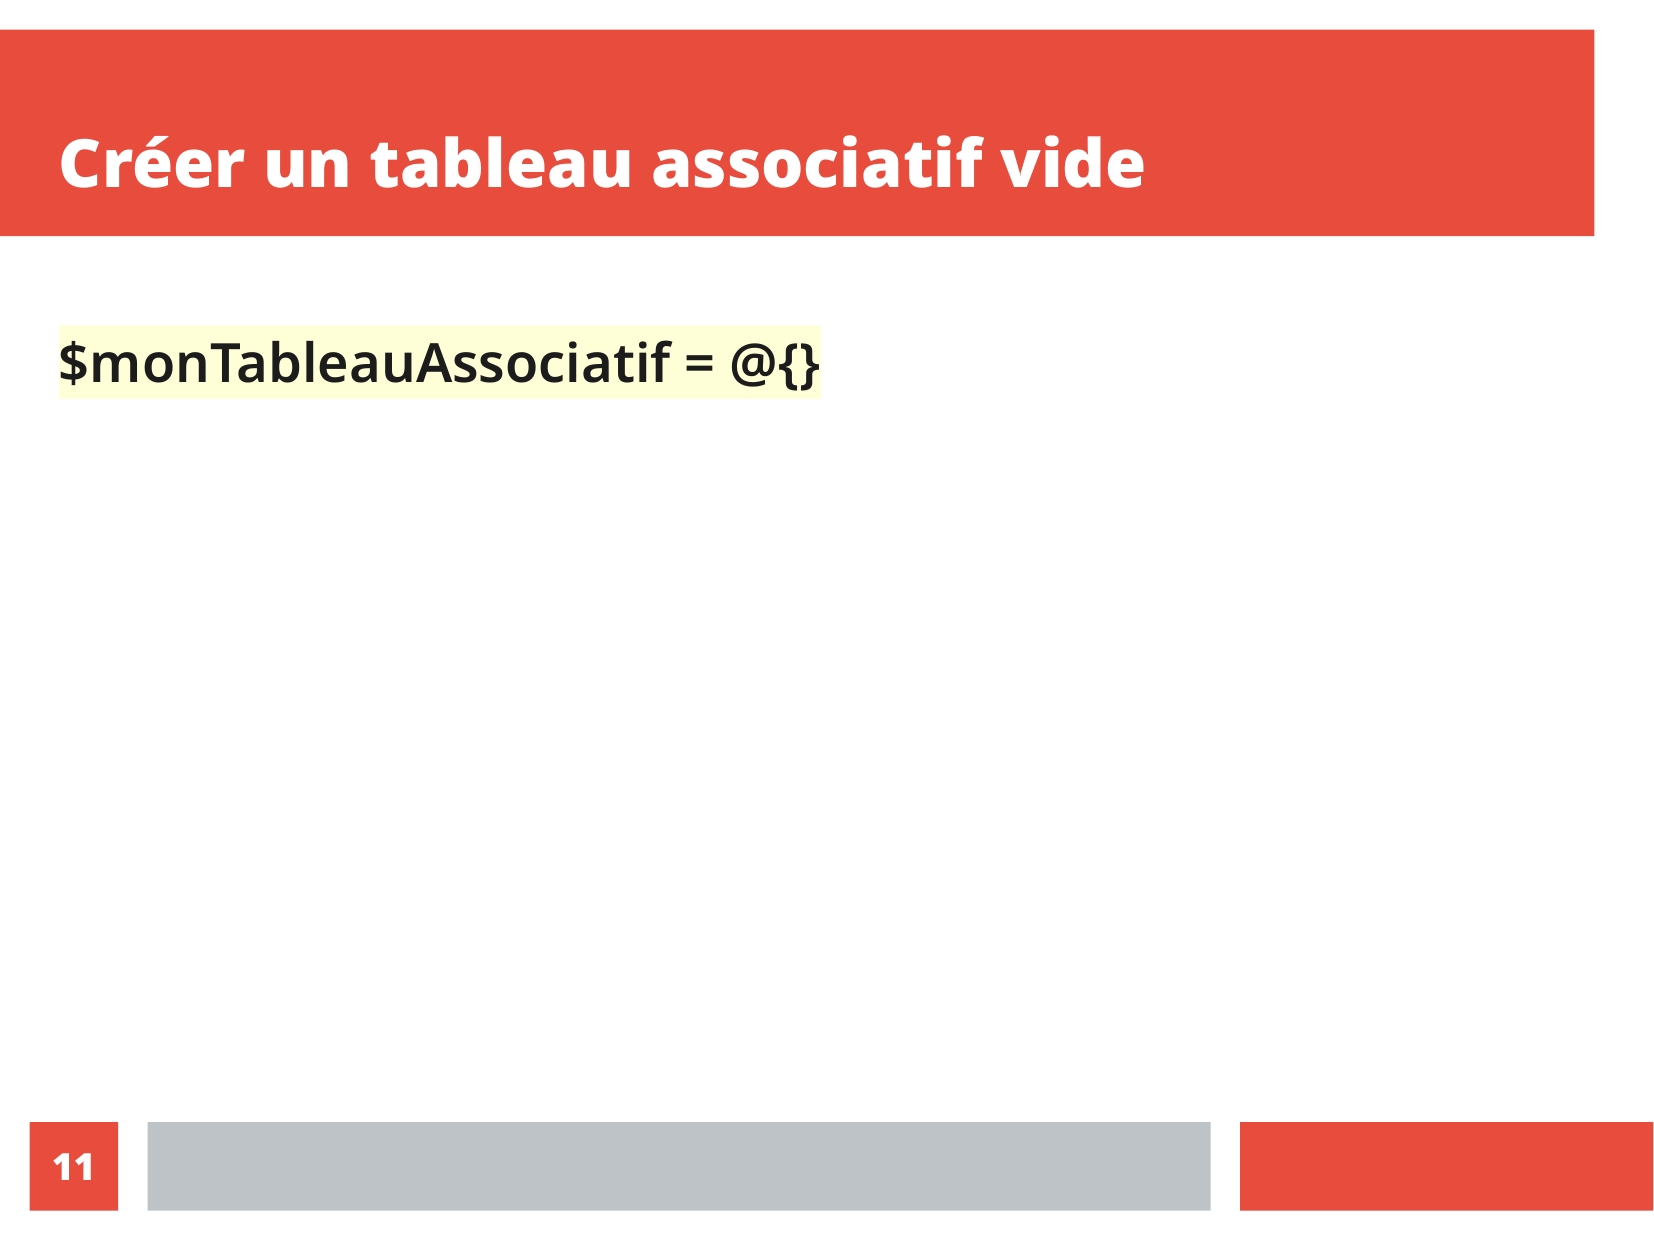

# Créer un tableau associatif vide
$monTableauAssociatif = @{}
11